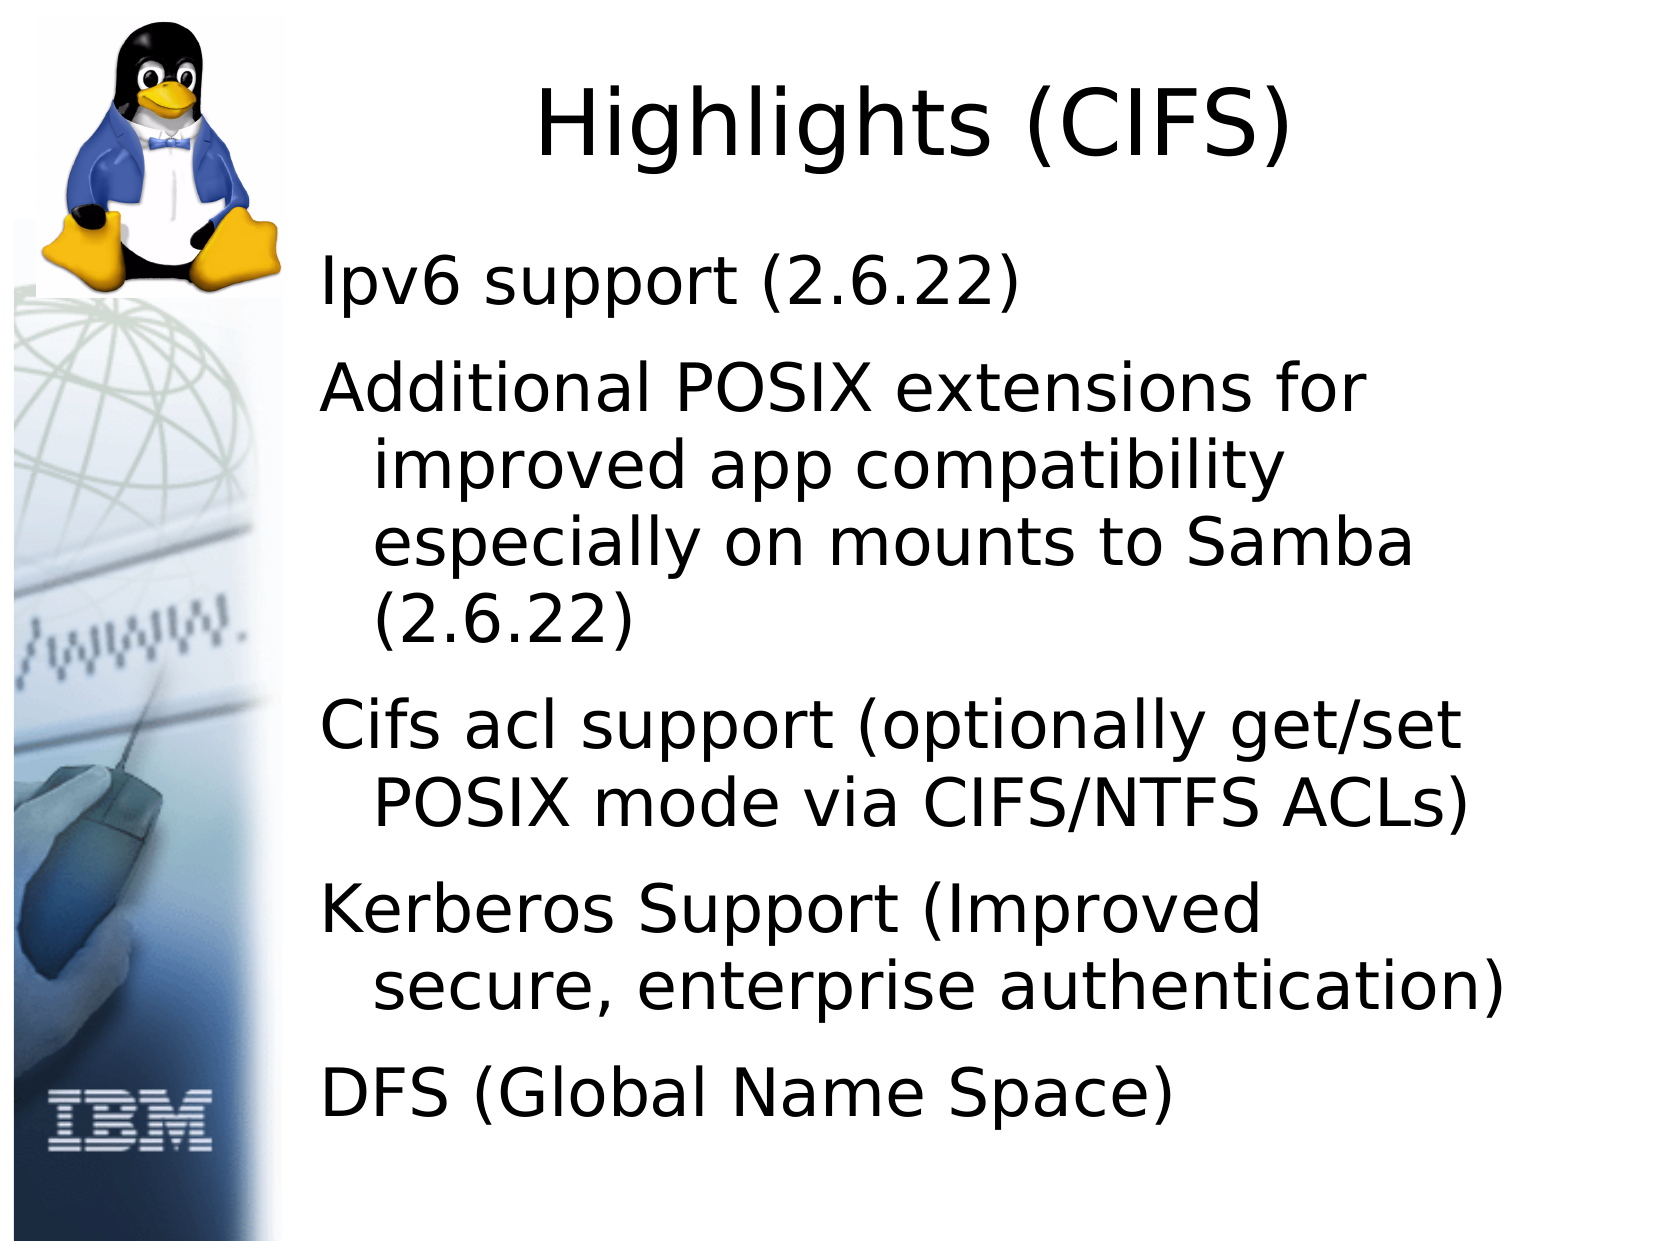

# Highlights (CIFS)
Ipv6 support (2.6.22)
Additional POSIX extensions for improved app compatibility especially on mounts to Samba (2.6.22)
Cifs acl support (optionally get/set POSIX mode via CIFS/NTFS ACLs)
Kerberos Support (Improved secure, enterprise authentication)
DFS (Global Name Space)